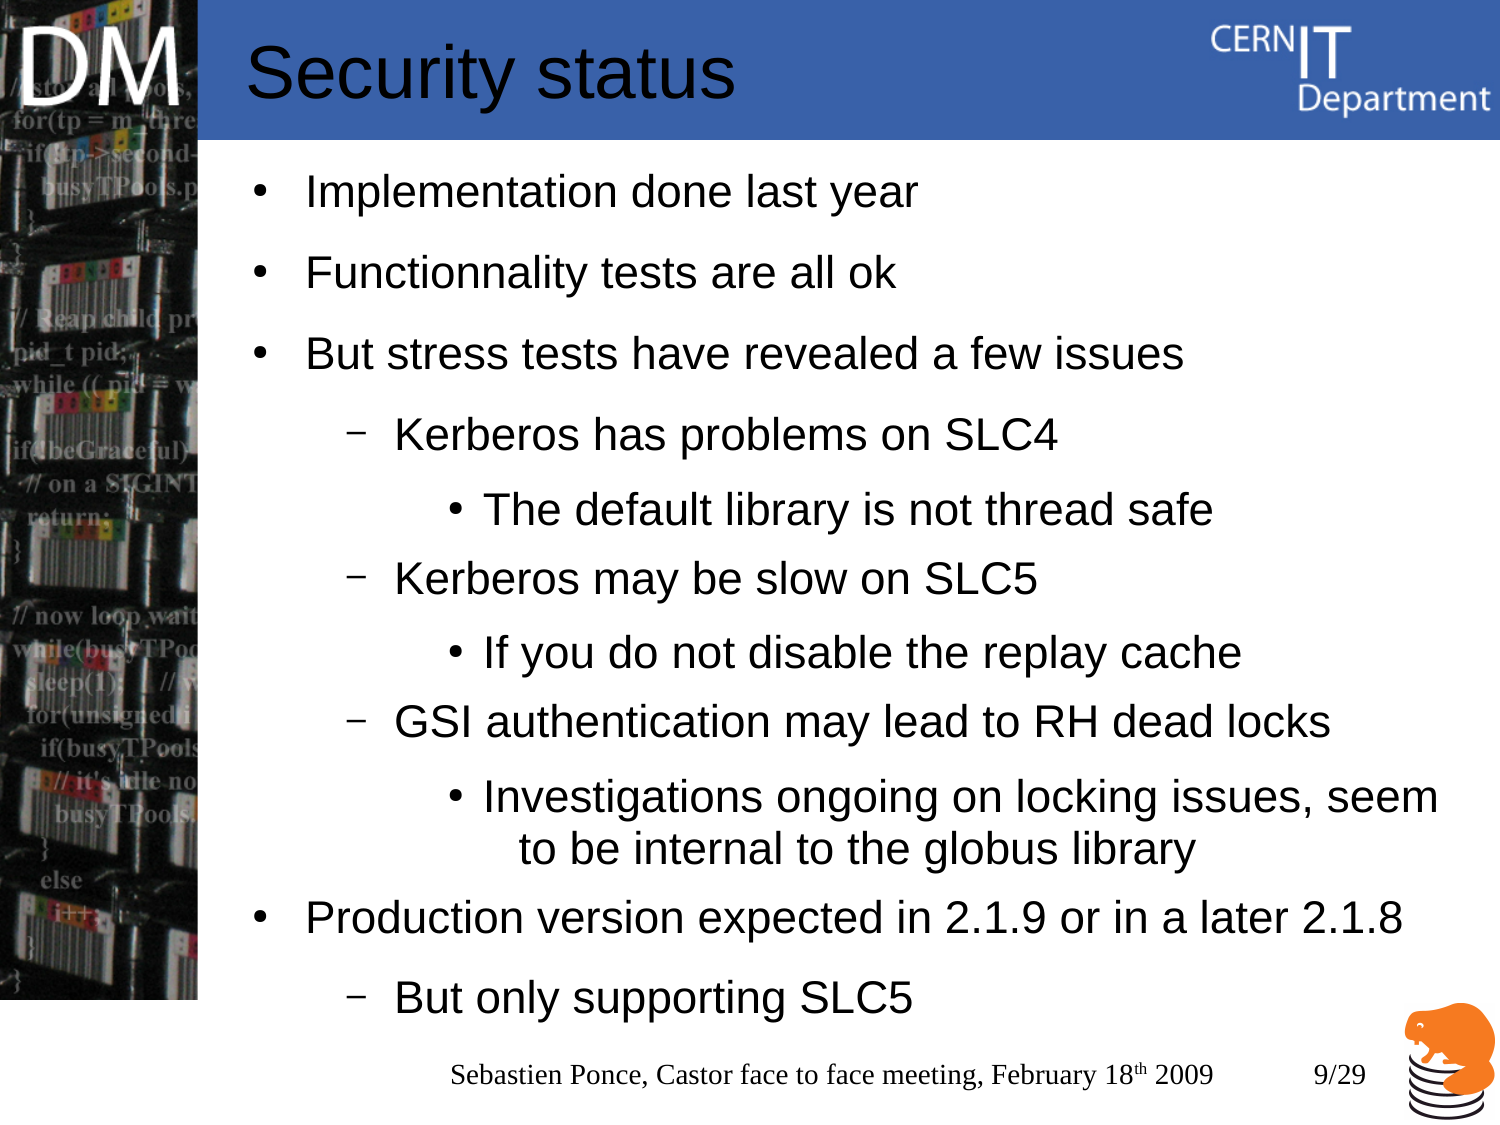

# Security status
Implementation done last year
Functionnality tests are all ok
But stress tests have revealed a few issues
Kerberos has problems on SLC4
The default library is not thread safe
Kerberos may be slow on SLC5
If you do not disable the replay cache
GSI authentication may lead to RH dead locks
Investigations ongoing on locking issues, seem to be internal to the globus library
Production version expected in 2.1.9 or in a later 2.1.8
But only supporting SLC5